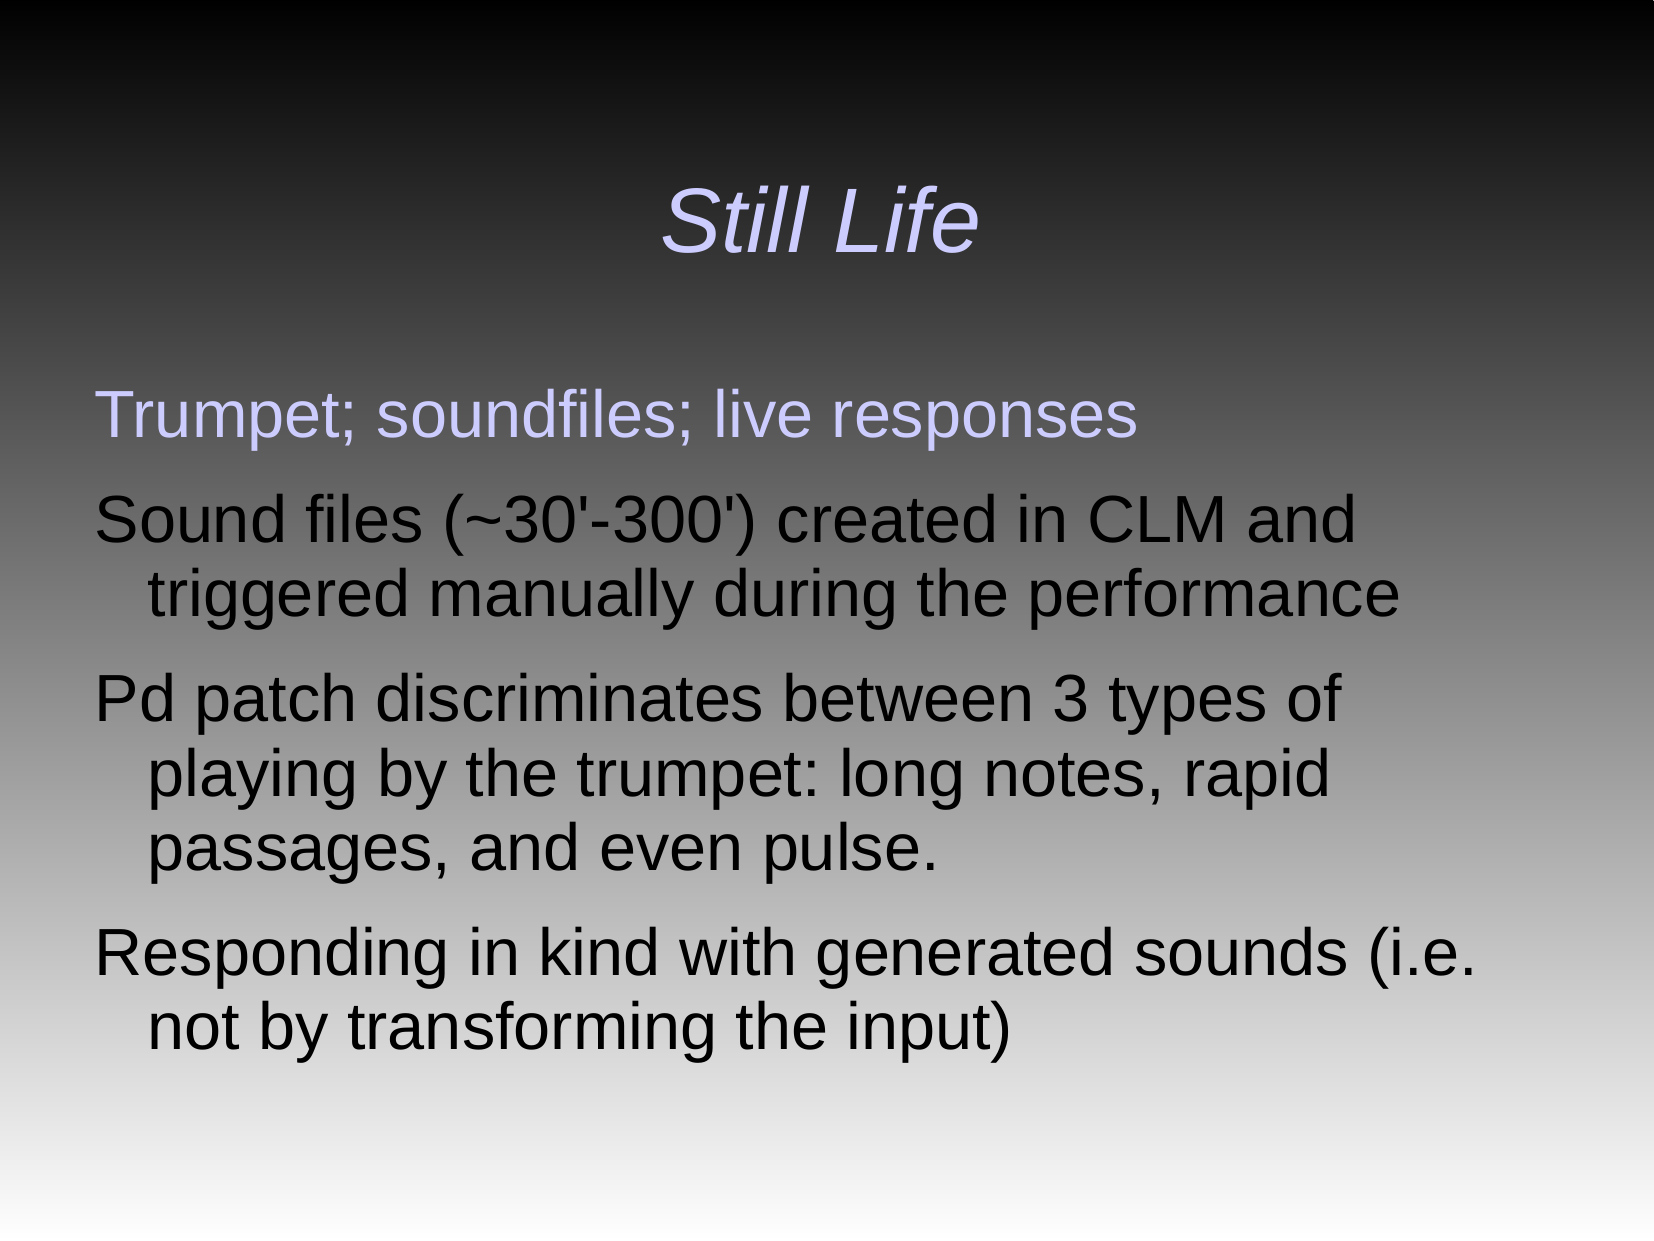

# Still Life
Trumpet; soundfiles; live responses
Sound files (~30'-300') created in CLM and triggered manually during the performance
Pd patch discriminates between 3 types of playing by the trumpet: long notes, rapid passages, and even pulse.
Responding in kind with generated sounds (i.e. not by transforming the input)